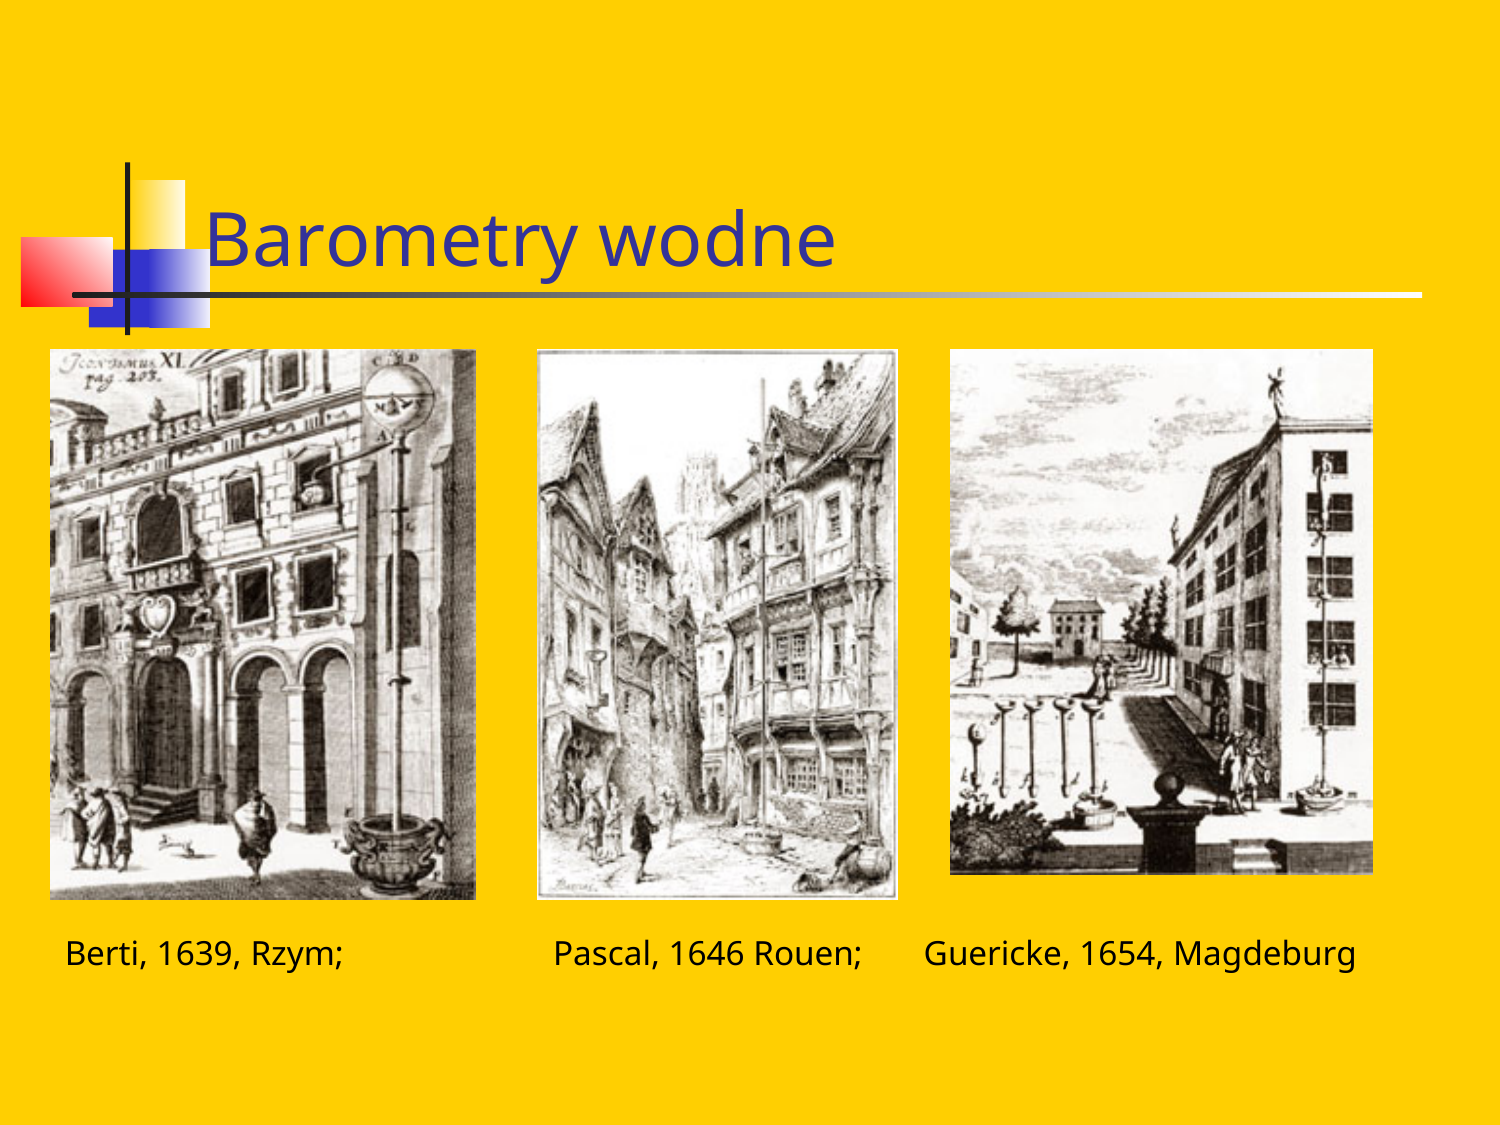

# Barometry wodne
Berti, 1639, Rzym; Pascal, 1646 Rouen; Guericke, 1654, Magdeburg